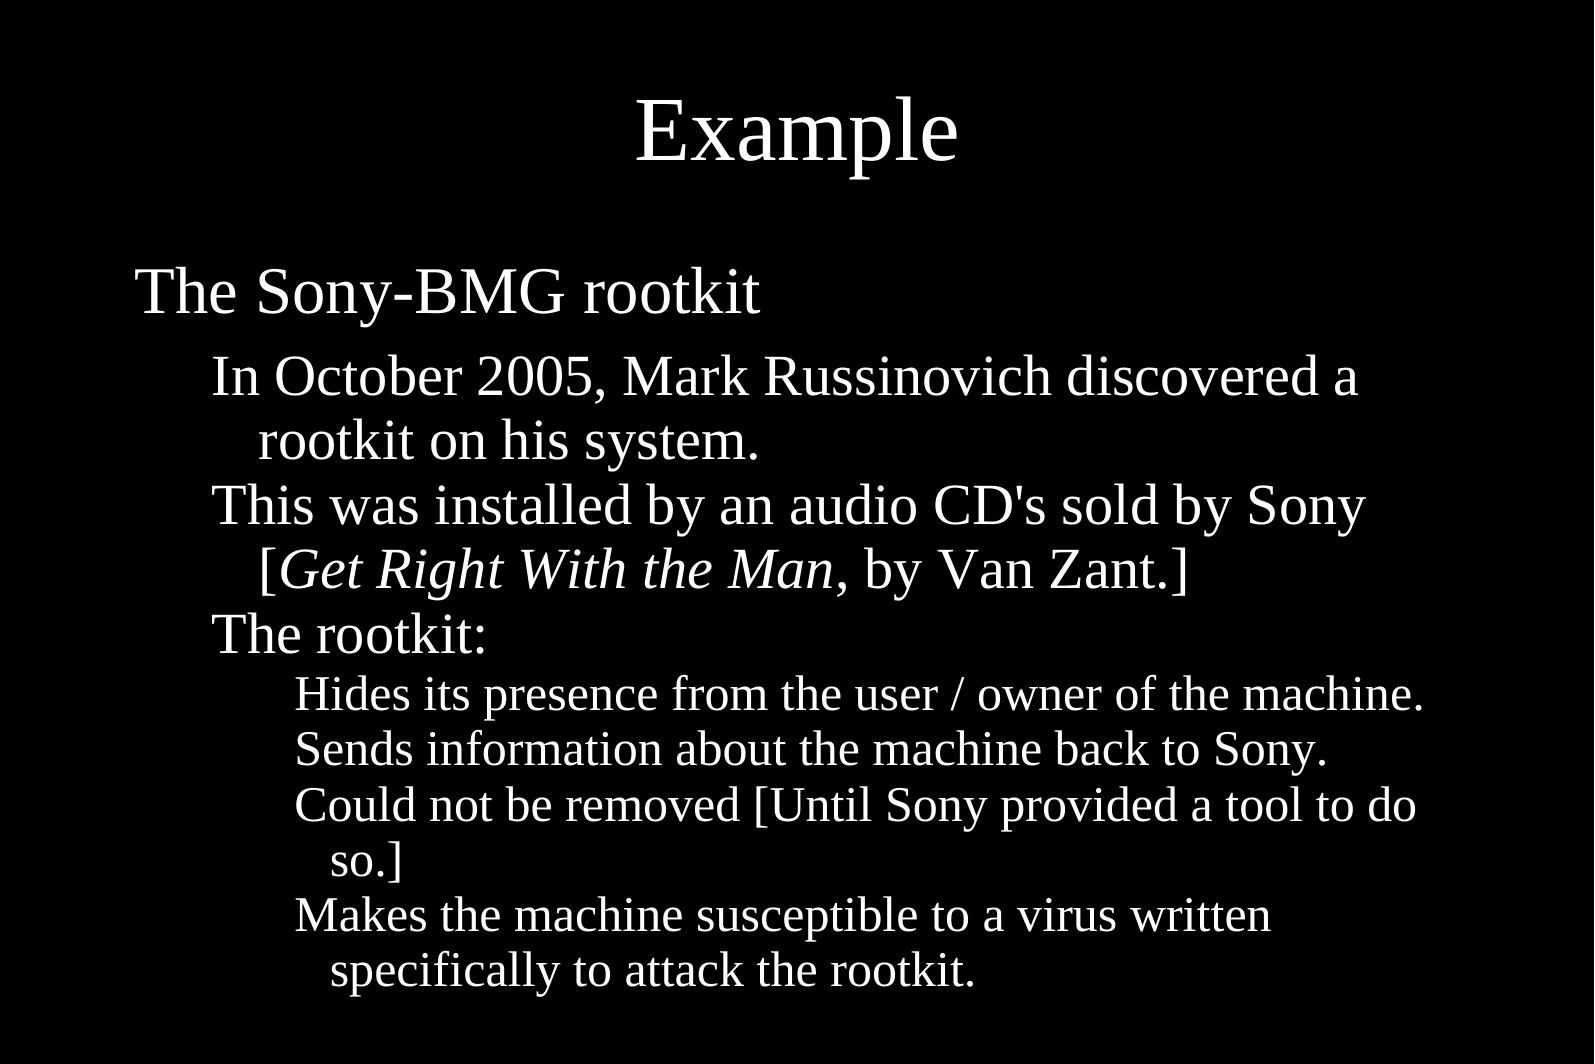

# Example
The Sony-BMG rootkit
In October 2005, Mark Russinovich discovered a rootkit on his system.
This was installed by an audio CD's sold by Sony [Get Right With the Man, by Van Zant.]
The rootkit:
Hides its presence from the user / owner of the machine.
Sends information about the machine back to Sony.
Could not be removed [Until Sony provided a tool to do so.]
Makes the machine susceptible to a virus written specifically to attack the rootkit.